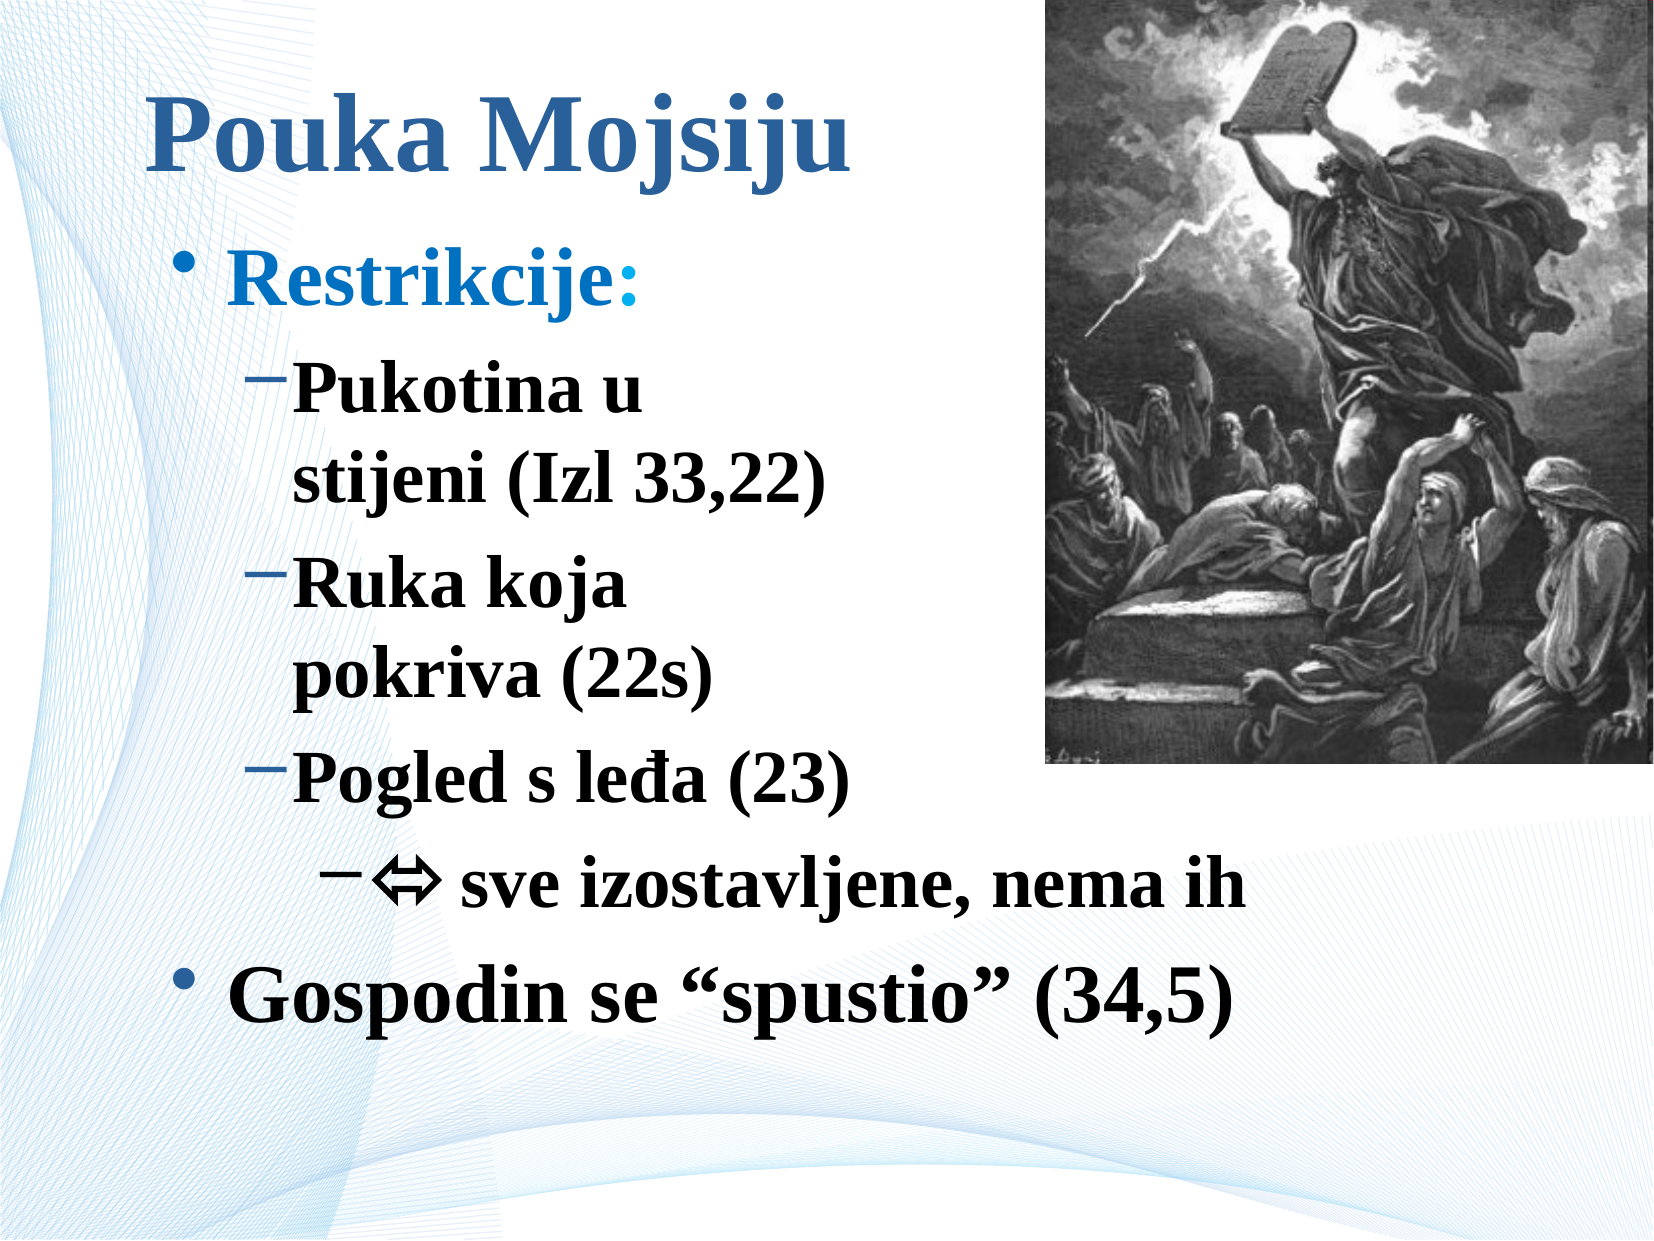

Pouka Mojsiju
Restrikcije:
Pukotina u
stijeni (Izl 33,22)
Ruka koja
pokriva (22s)
Pogled s leđa (23)
 sve izostavljene, nema ih
Gospodin se “spustio” (34,5)